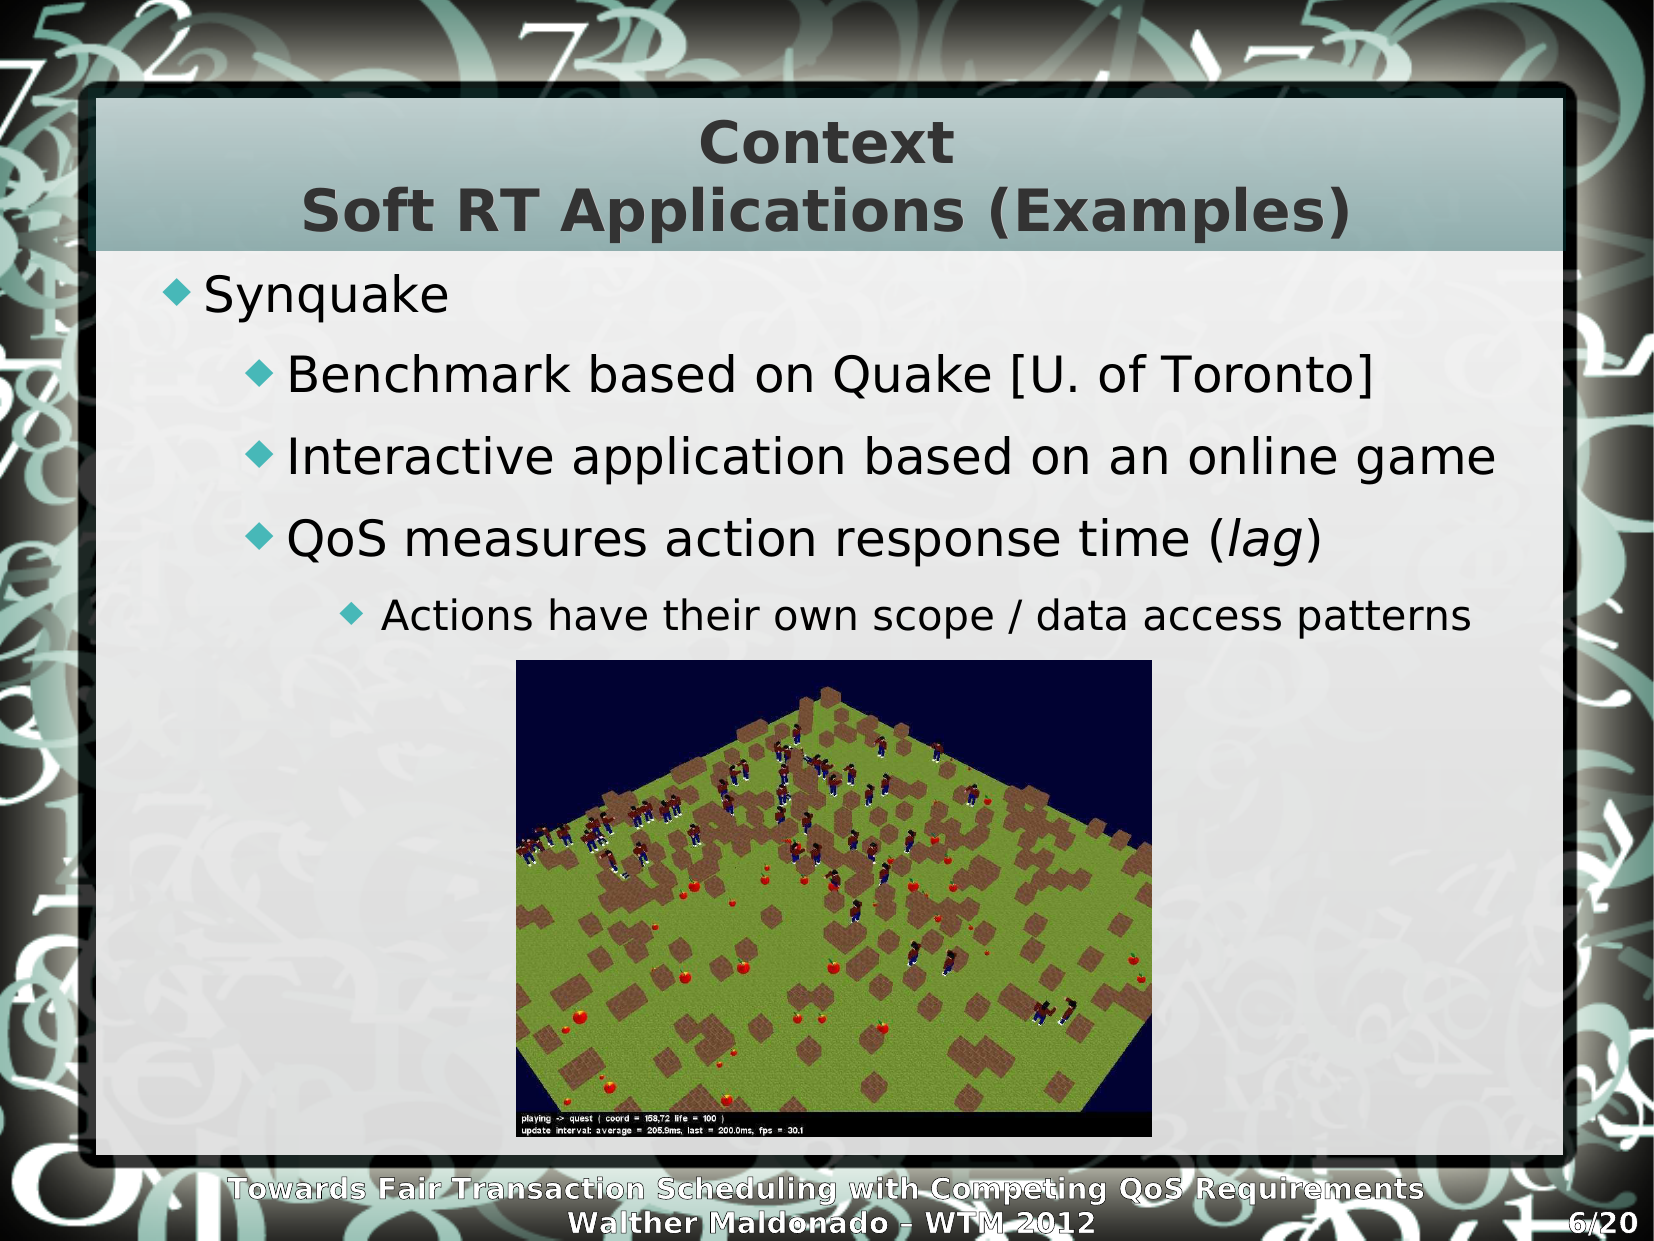

# Context Soft RT Applications (Examples)
Synquake
Benchmark based on Quake [U. of Toronto]
Interactive application based on an online game
QoS measures action response time (lag)
Actions have their own scope / data access patterns
6